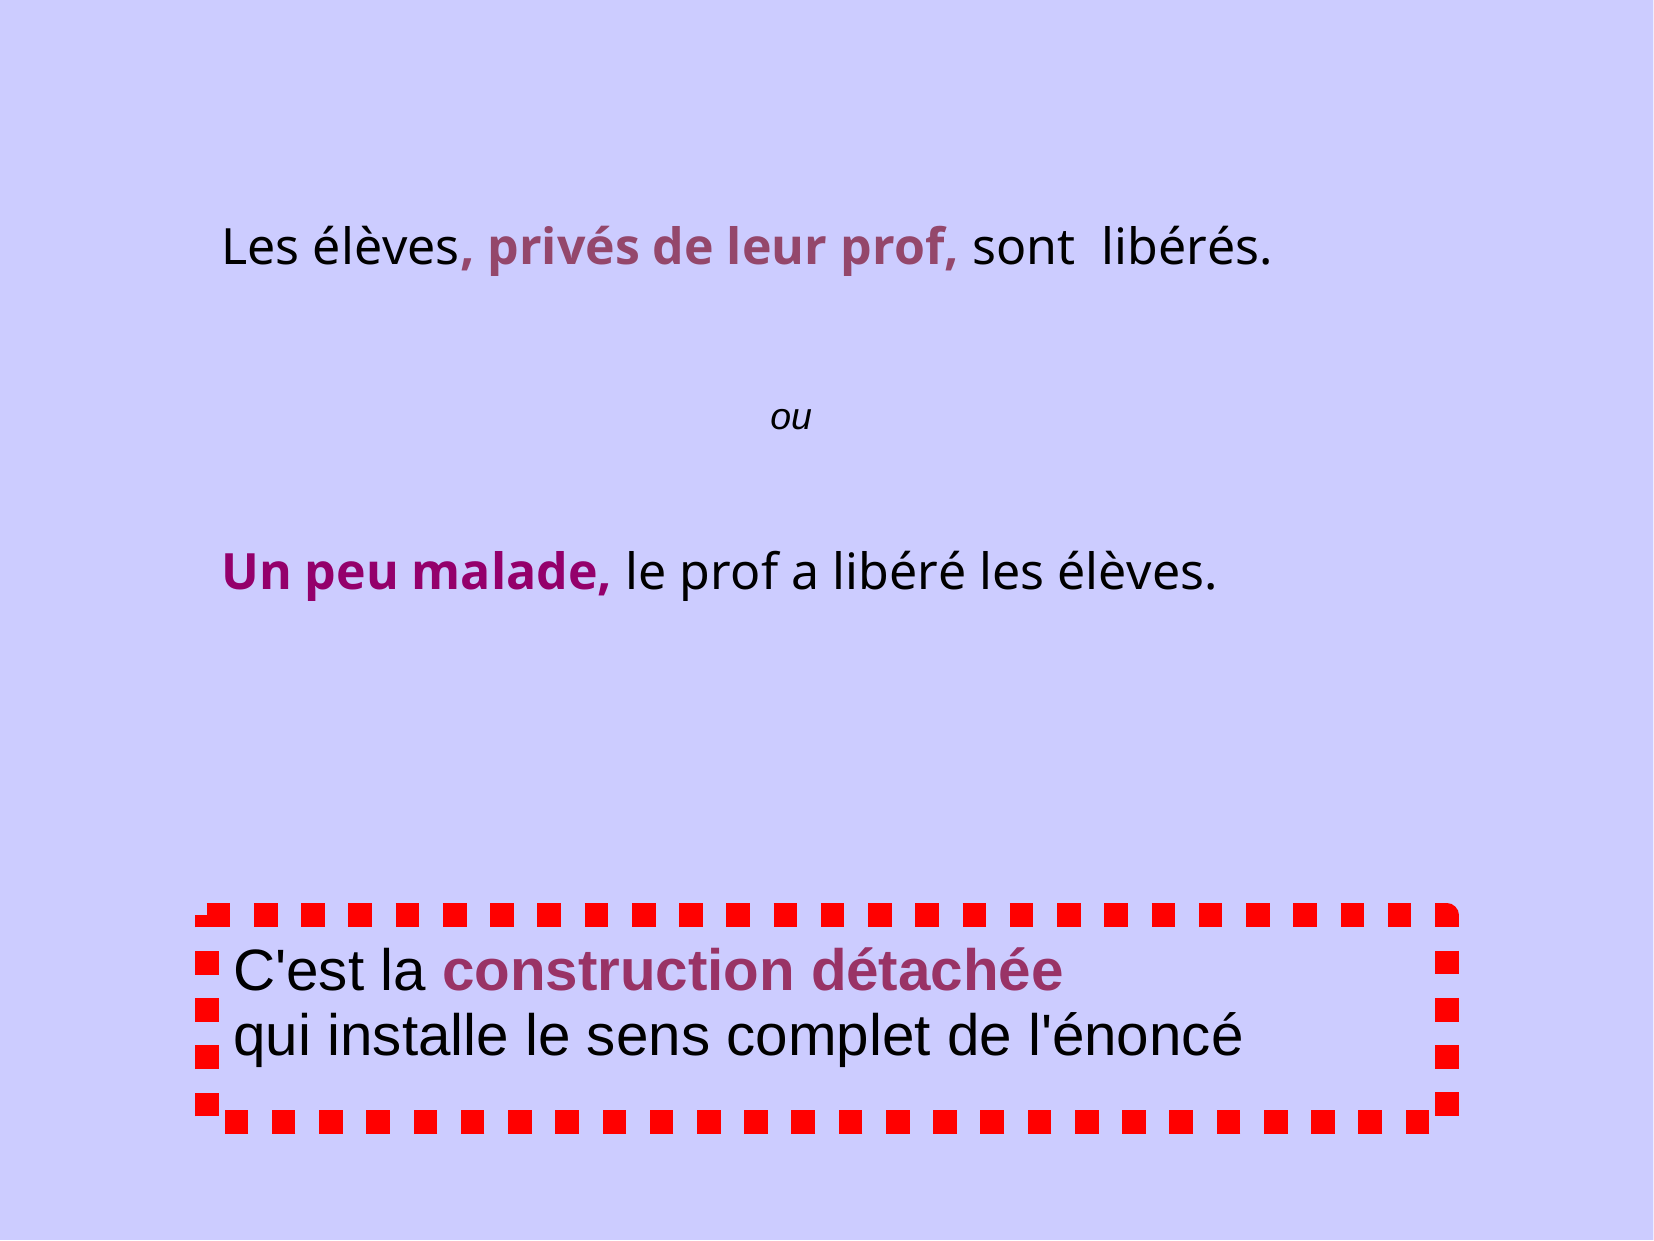

Les élèves, privés de leur prof, sont libérés.
ou
Un peu malade, le prof a libéré les élèves.
C'est la construction détachée
qui installe le sens complet de l'énoncé